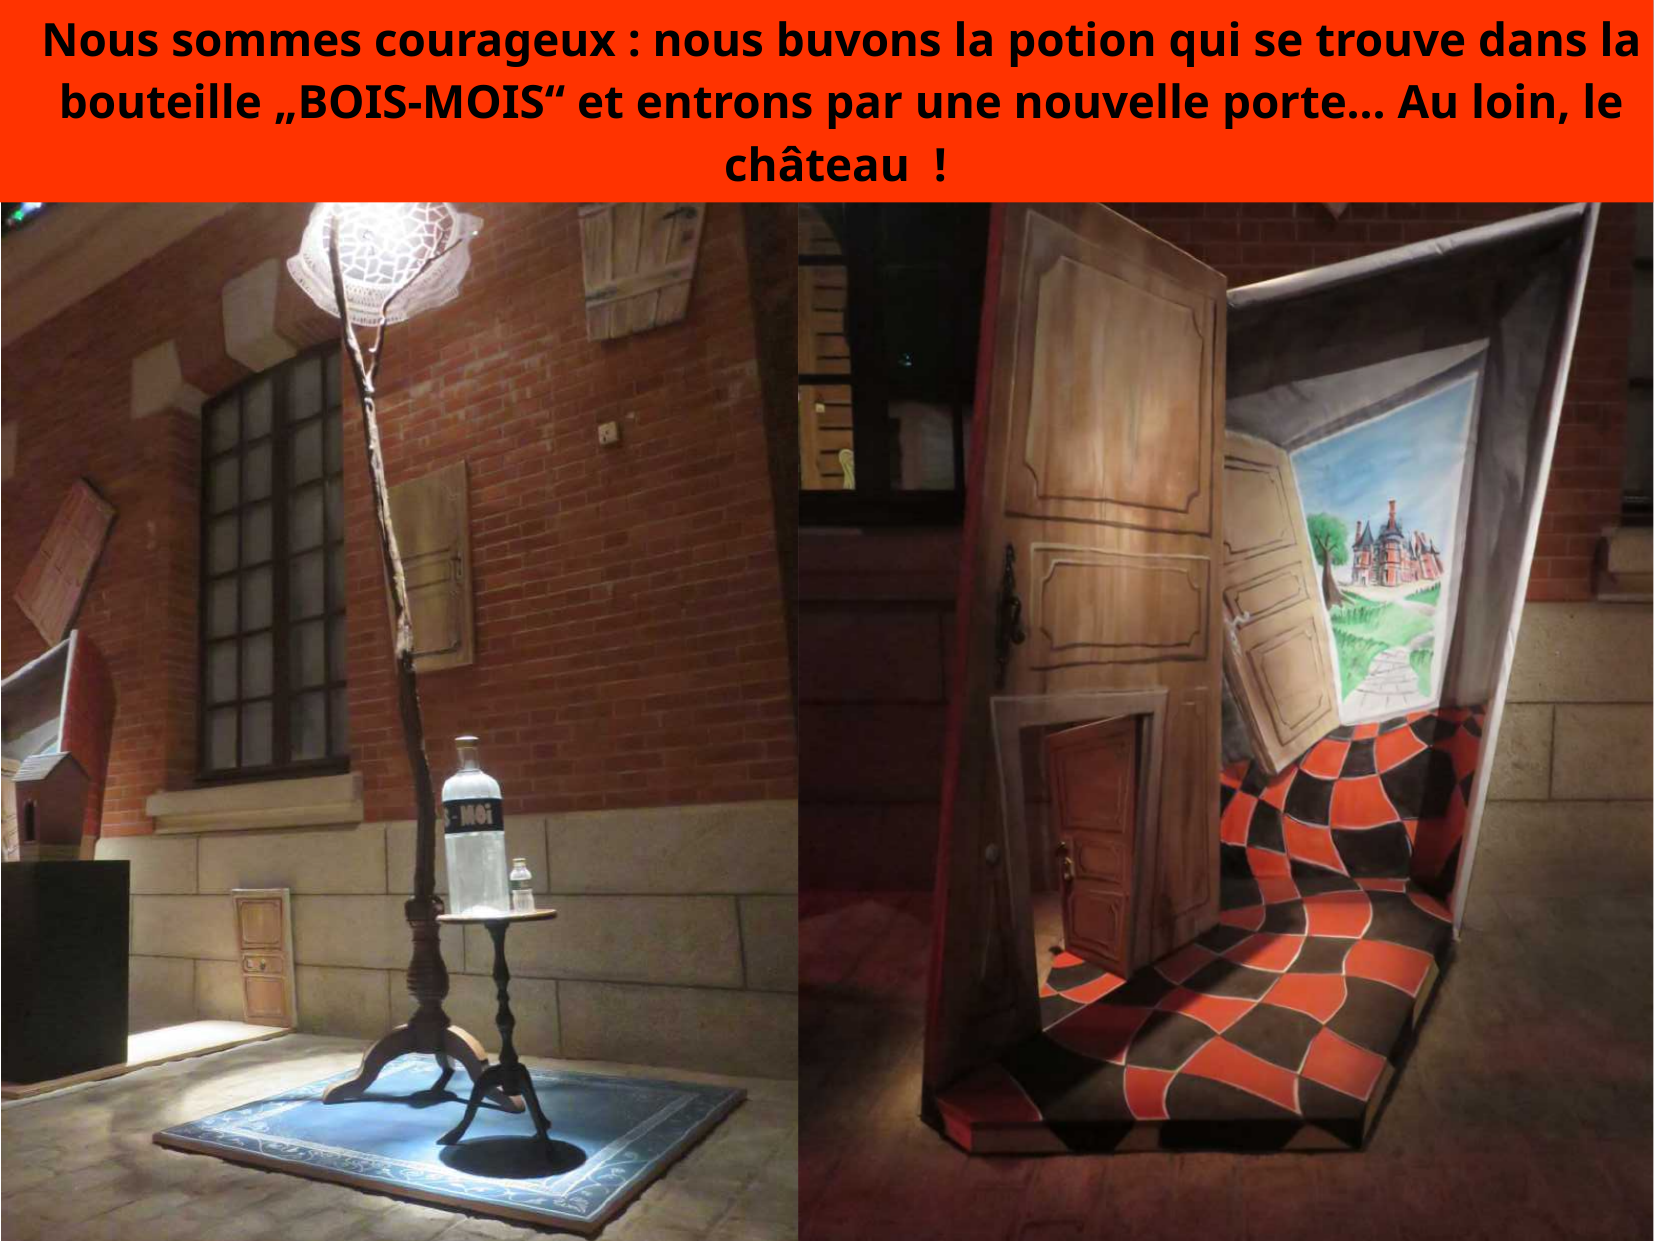

Nous sommes courageux : nous buvons la potion qui se trouve dans la bouteille „BOIS-MOIS“ et entrons par une nouvelle porte... Au loin, le château !